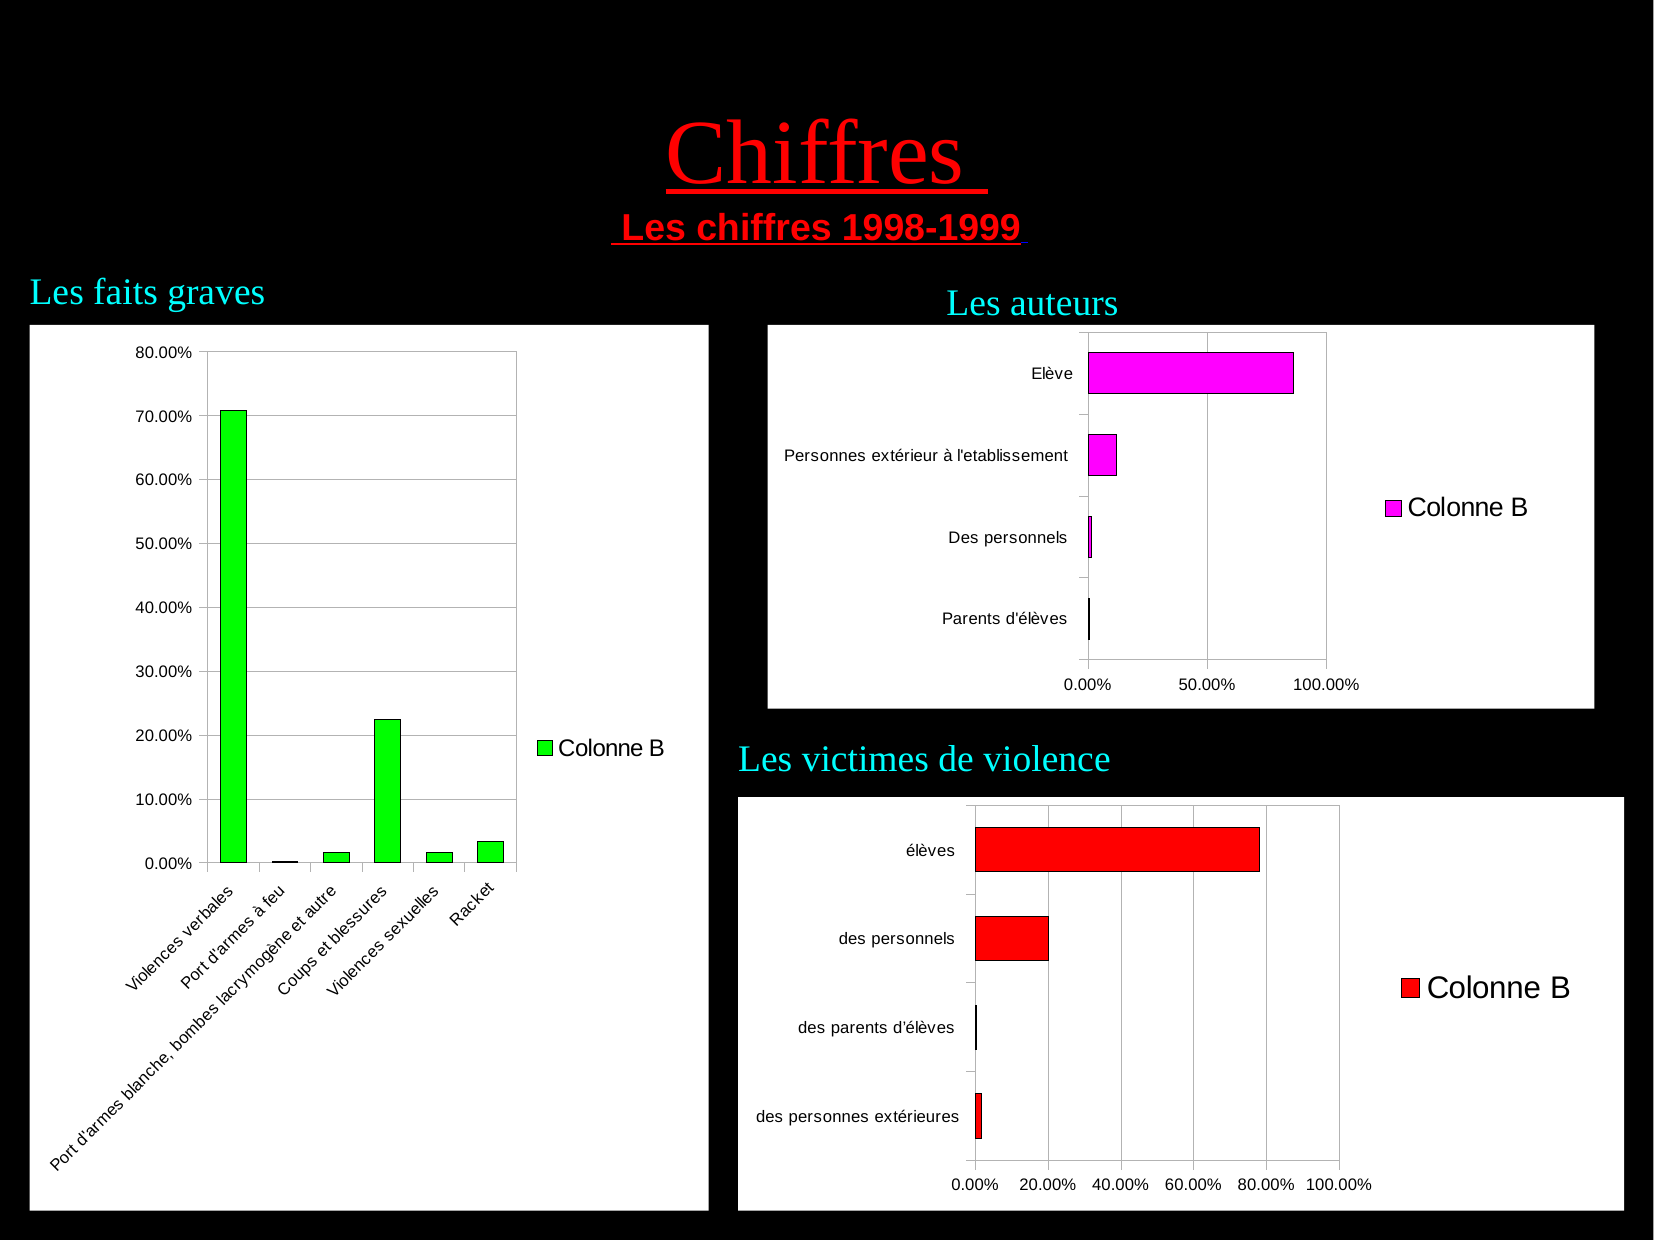

# Chiffres
 Les chiffres 1998-1999
Les faits graves
Les auteurs
### Chart
| Category | Colonne B |
|---|---|
| Violences verbales | 0.708 |
| Port d'armes à feu | 0.002 |
| Port d'armes blanche, bombes lacrymogène et autre | 0.017 |
| Coups et blessures | 0.224 |
| Violences sexuelles | 0.016 |
| Racket | 0.033 |
### Chart
| Category | Colonne B |
|---|---|
| Elève | 0.86 |
| Personnes extérieur à l'etablissement | 0.12 |
| Des personnels | 0.013 |
| Parents d'élèves | 0.007 |Les victimes de violence
### Chart
| Category | Colonne B |
|---|---|
| élèves | 0.78 |
| des personnels | 0.2 |
| des parents d’élèves | 0.004 |
| des personnes extérieures | 0.016 |